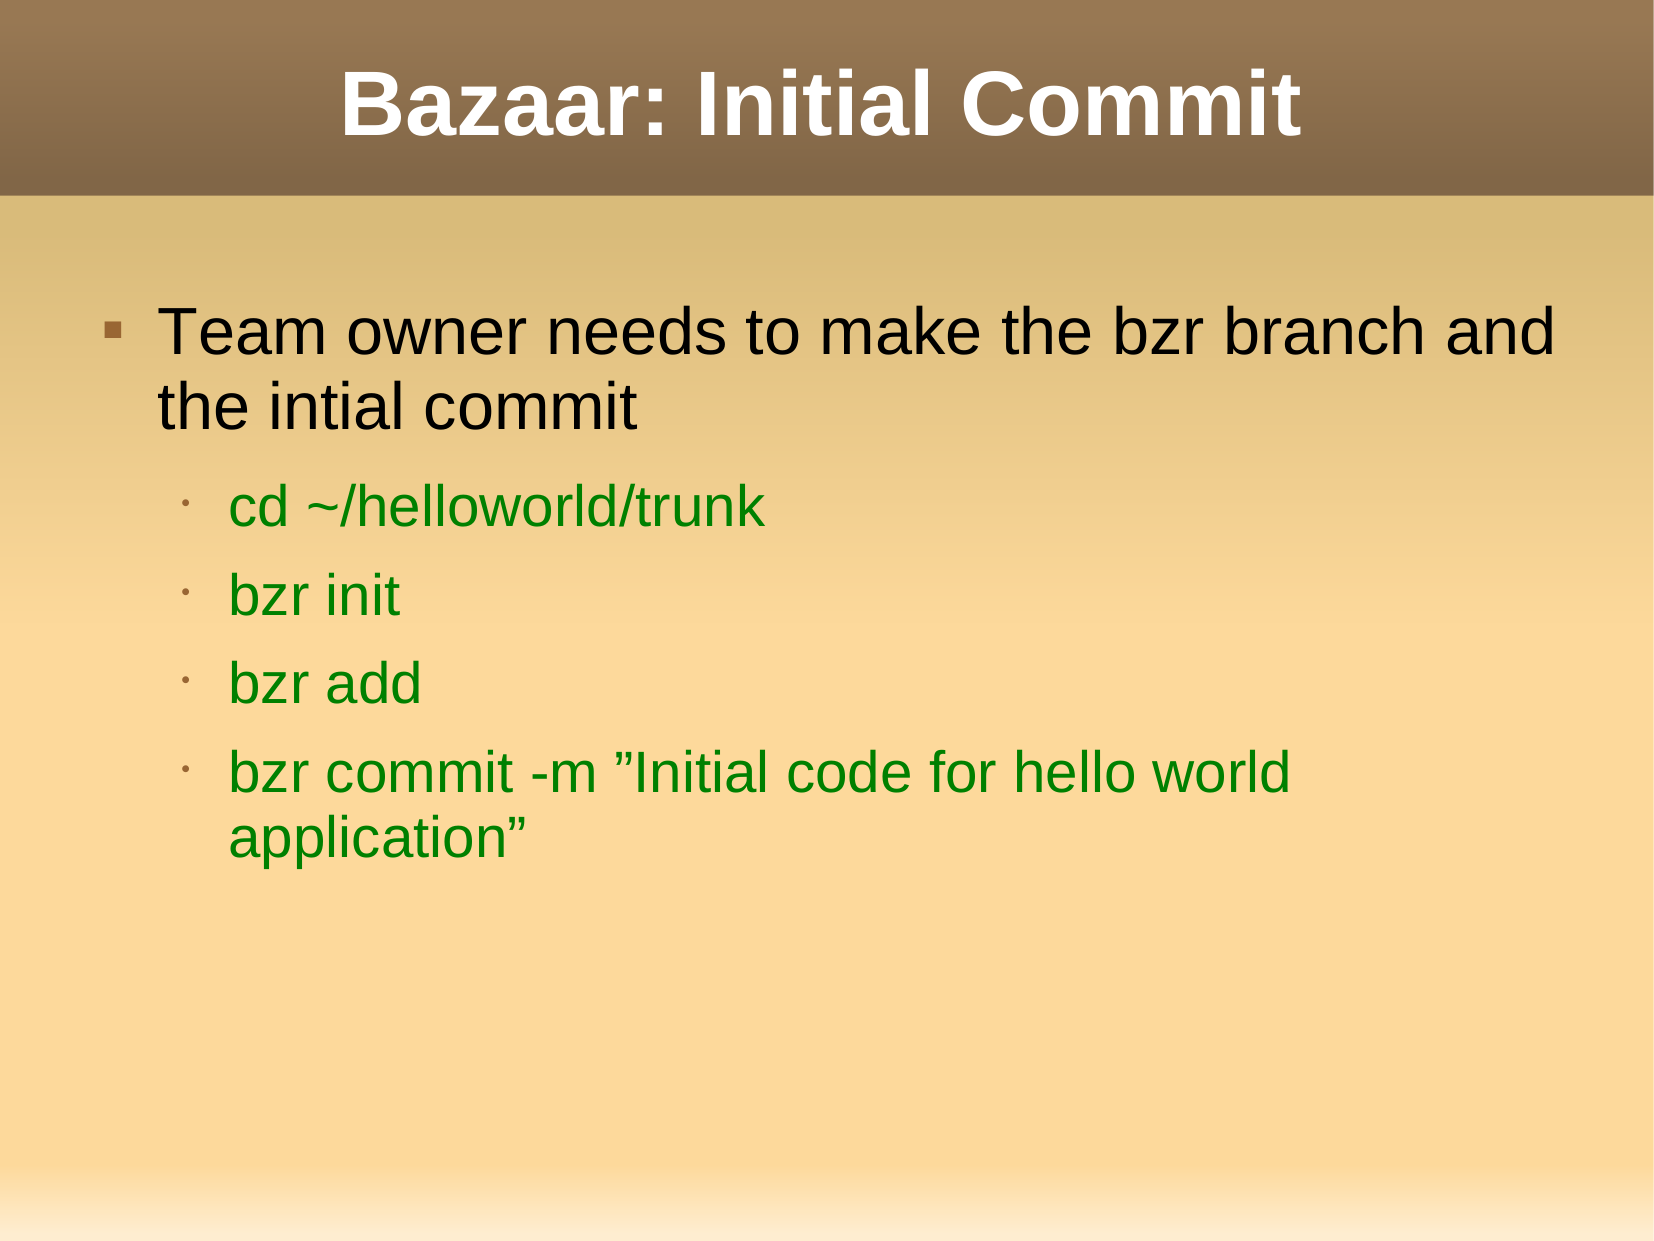

# Bazaar: Initial Commit
Team owner needs to make the bzr branch and the intial commit
cd ~/helloworld/trunk
bzr init
bzr add
bzr commit -m ”Initial code for hello world application”